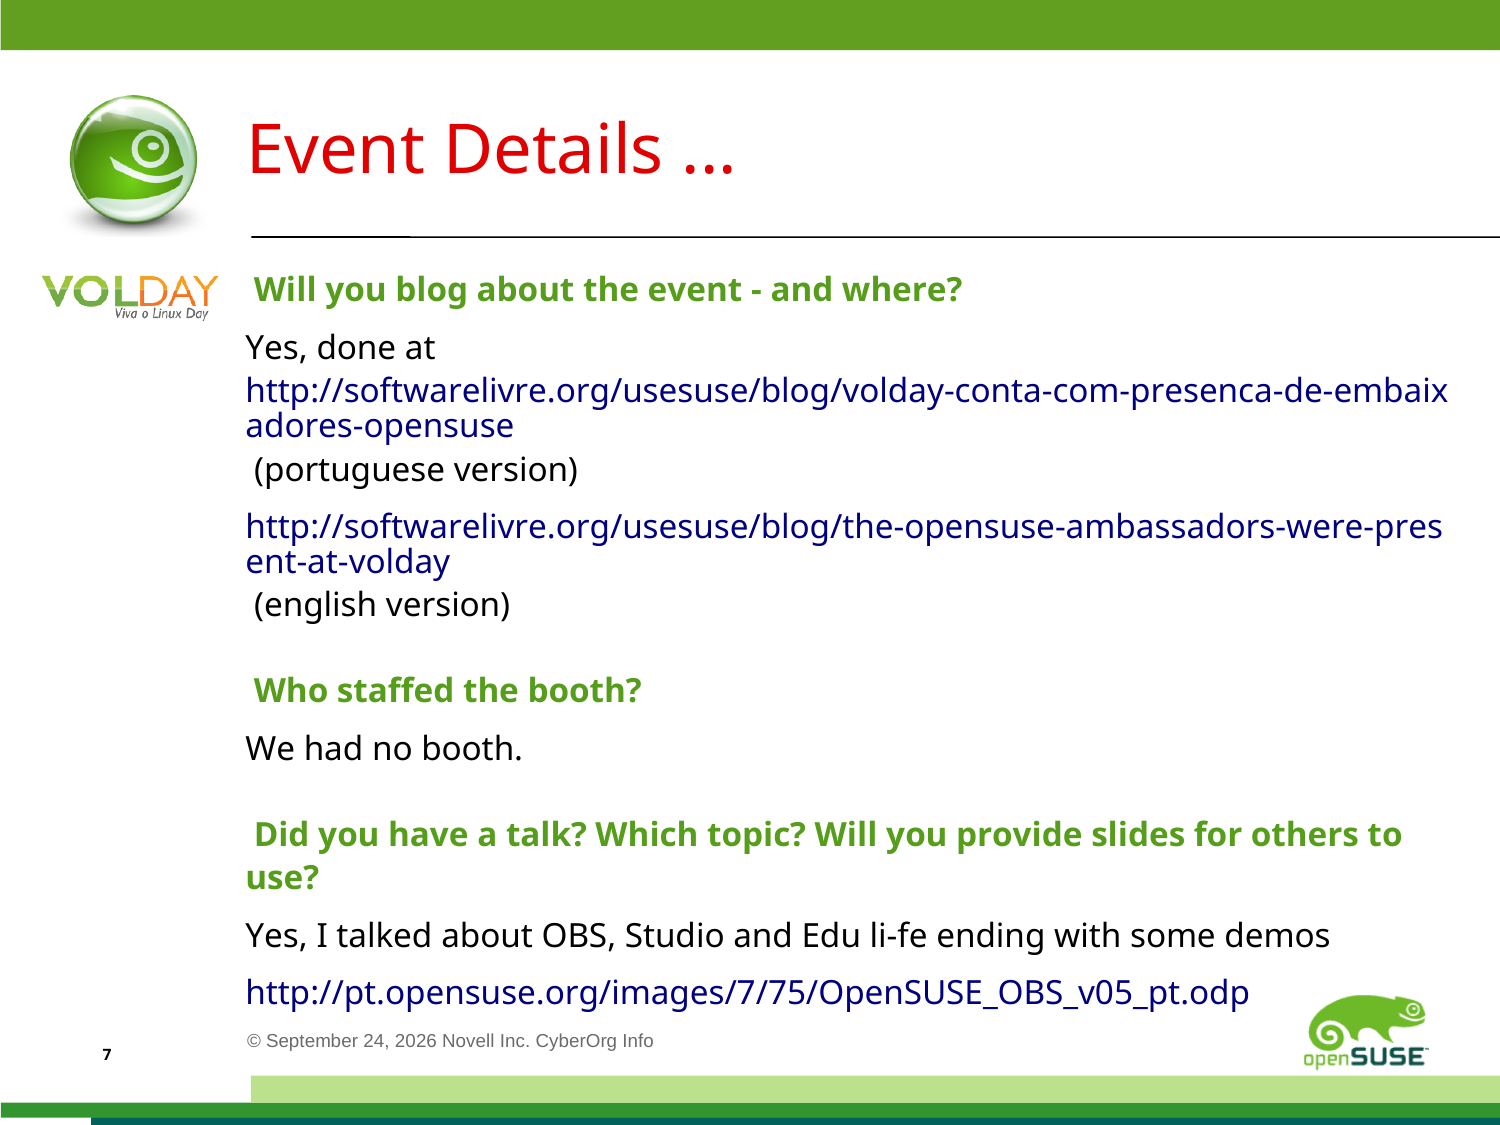

# Event Details ...
 Will you blog about the event - and where?
Yes, done at http://softwarelivre.org/usesuse/blog/volday-conta-com-presenca-de-embaixadores-opensuse (portuguese version)
http://softwarelivre.org/usesuse/blog/the-opensuse-ambassadors-were-present-at-volday (english version)
 Who staffed the booth?
We had no booth.
 Did you have a talk? Which topic? Will you provide slides for others to use?
Yes, I talked about OBS, Studio and Edu li-fe ending with some demos
http://pt.opensuse.org/images/7/75/OpenSUSE_OBS_v05_pt.odp